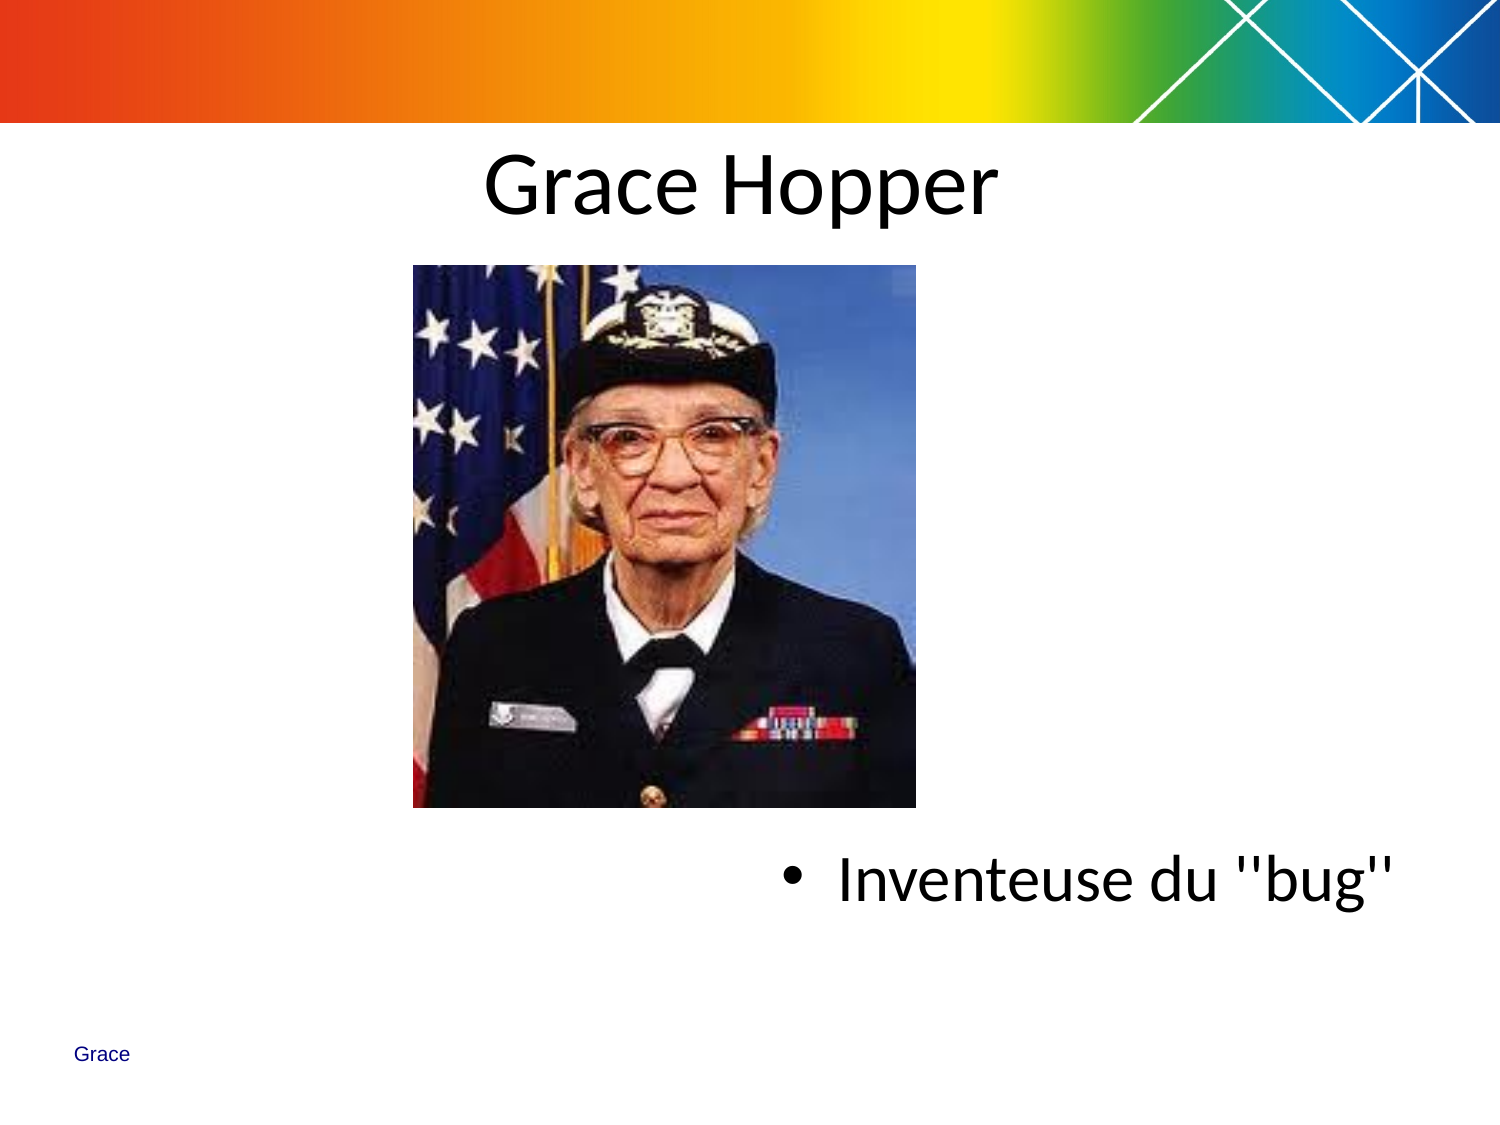

# Grace Hopper
Inventeuse du ''bug''
Grace